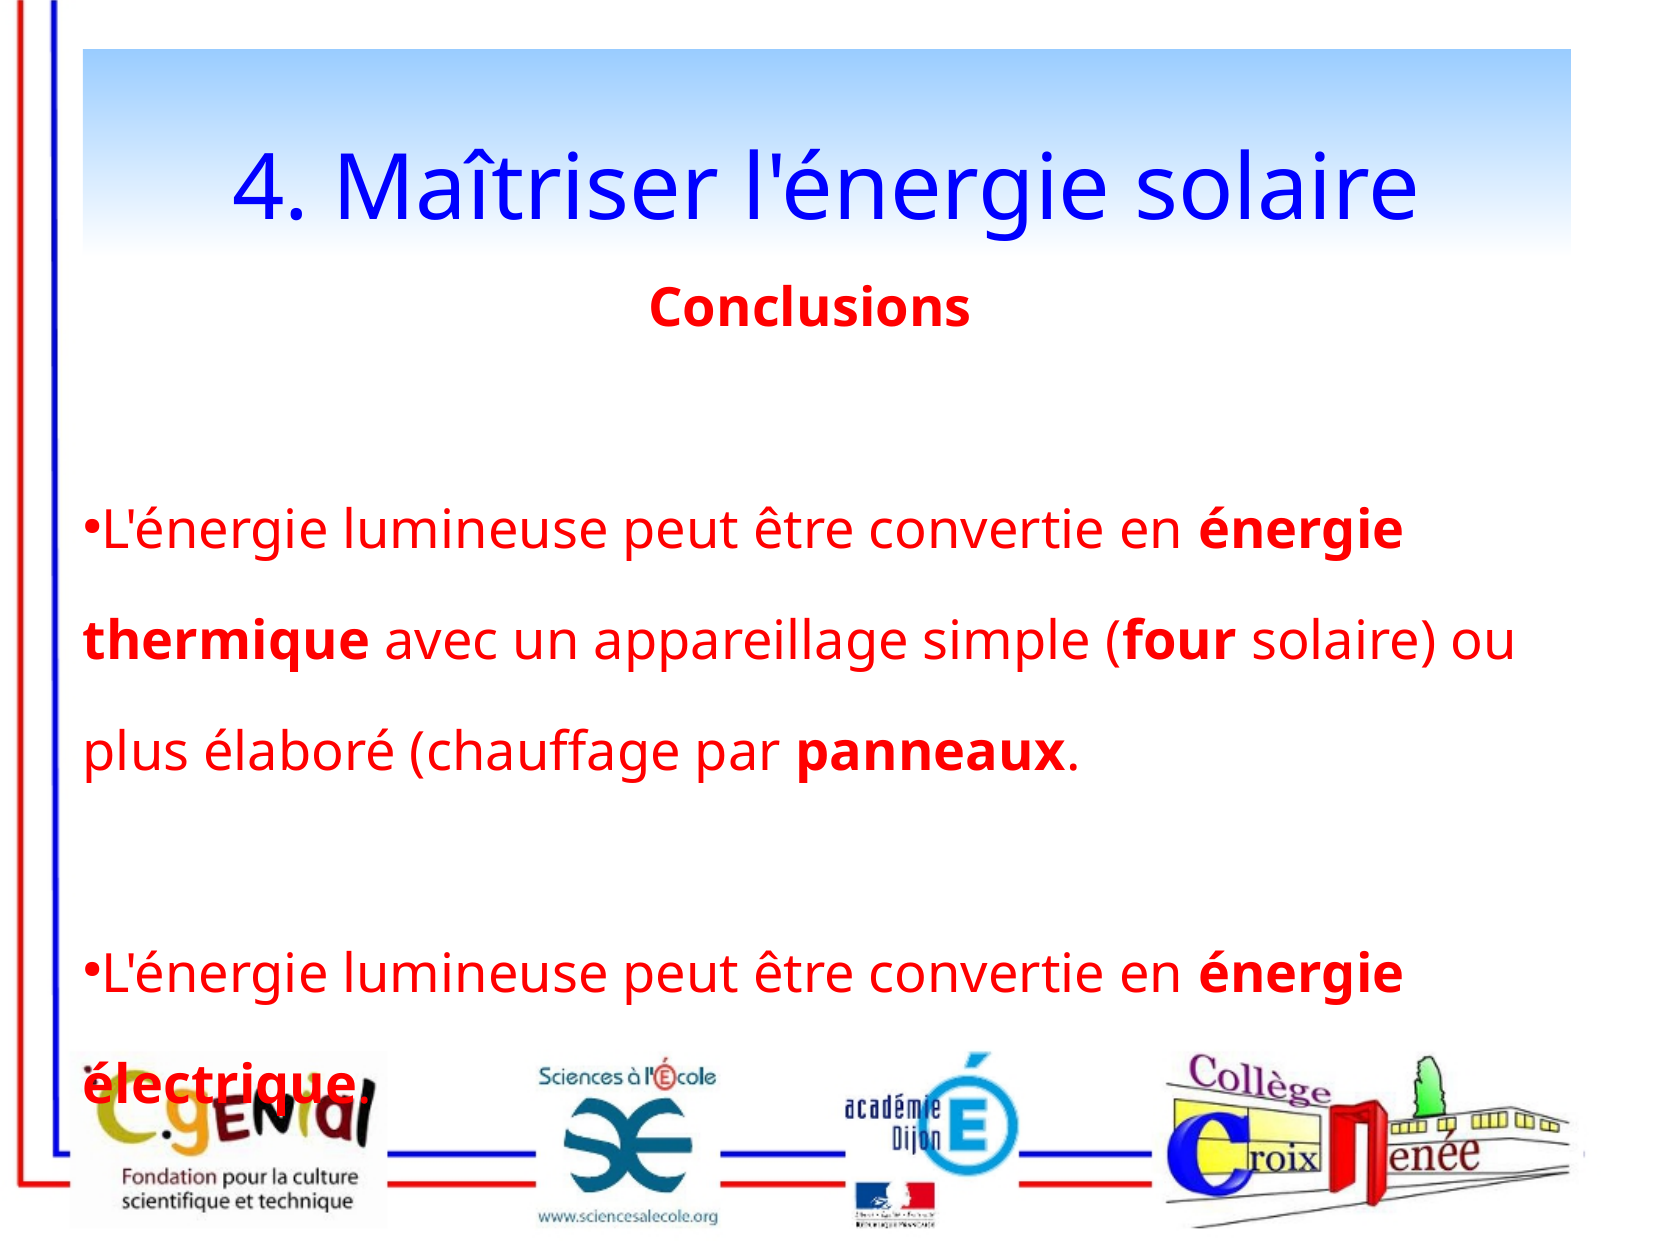

#
4. Maîtriser l'énergie solaire
Conclusions
L'énergie lumineuse peut être convertie en énergie thermique avec un appareillage simple (four solaire) ou plus élaboré (chauffage par panneaux.
L'énergie lumineuse peut être convertie en énergie électrique.